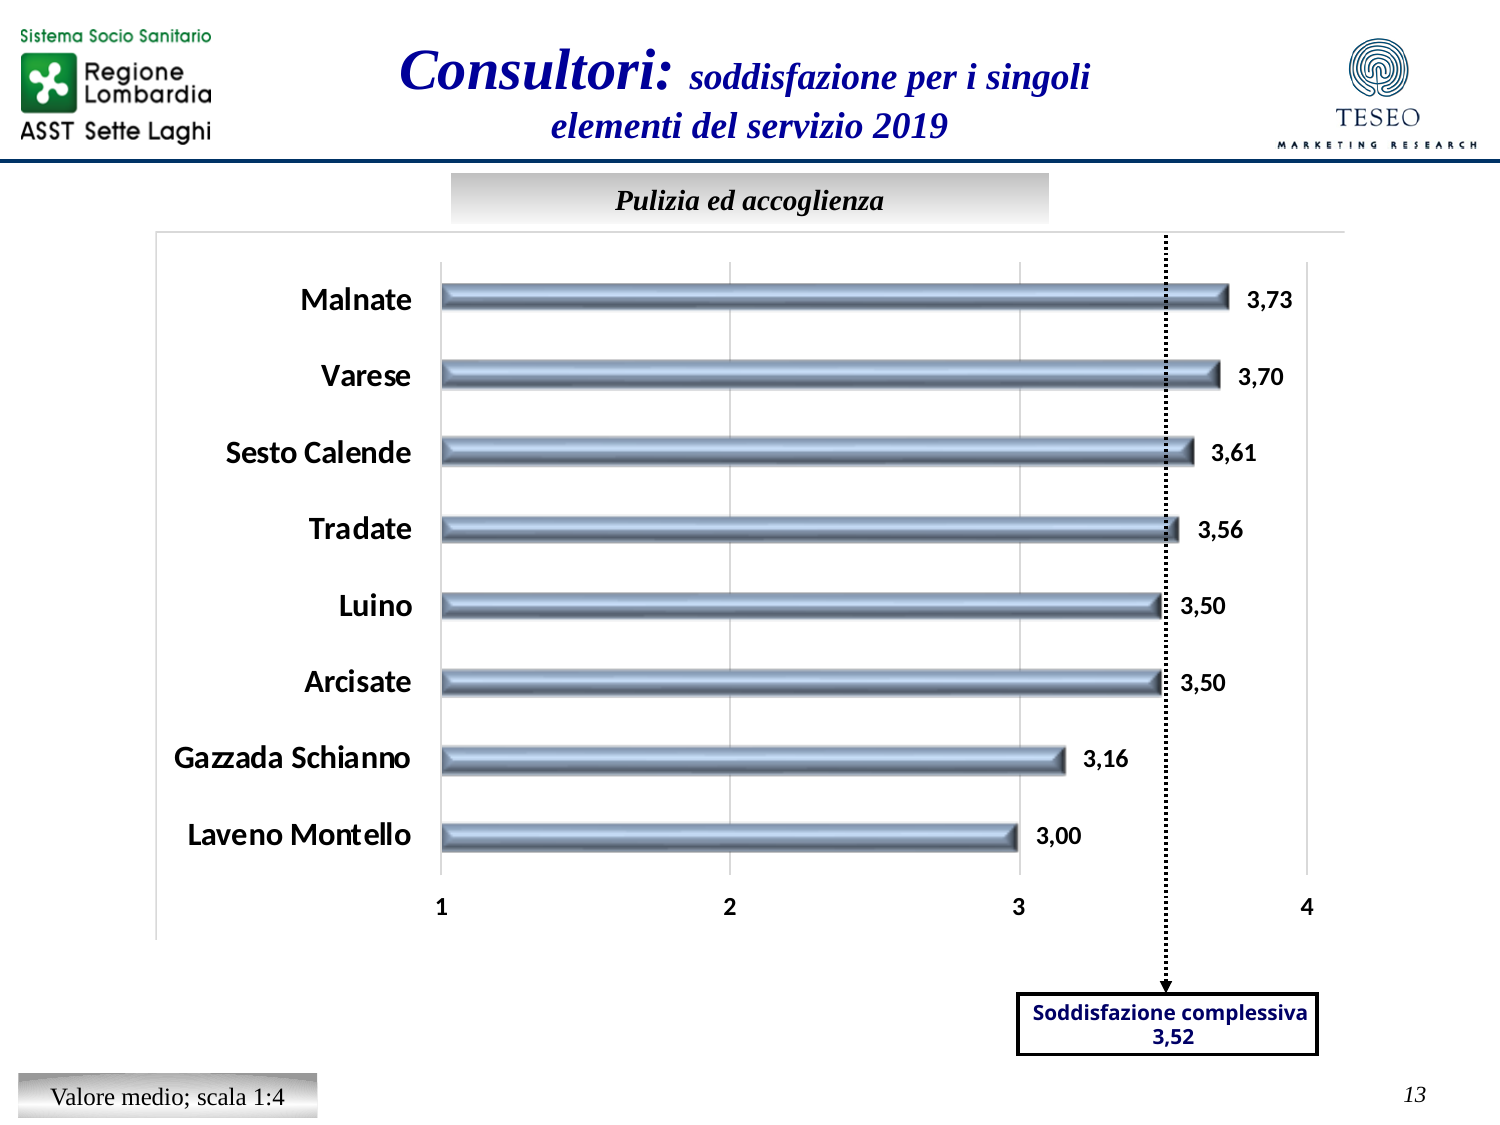

Consultori: soddisfazione per i singoli
elementi del servizio 2019
Pulizia ed accoglienza
Soddisfazione complessiva
3,52
Valore medio; scala 1:4